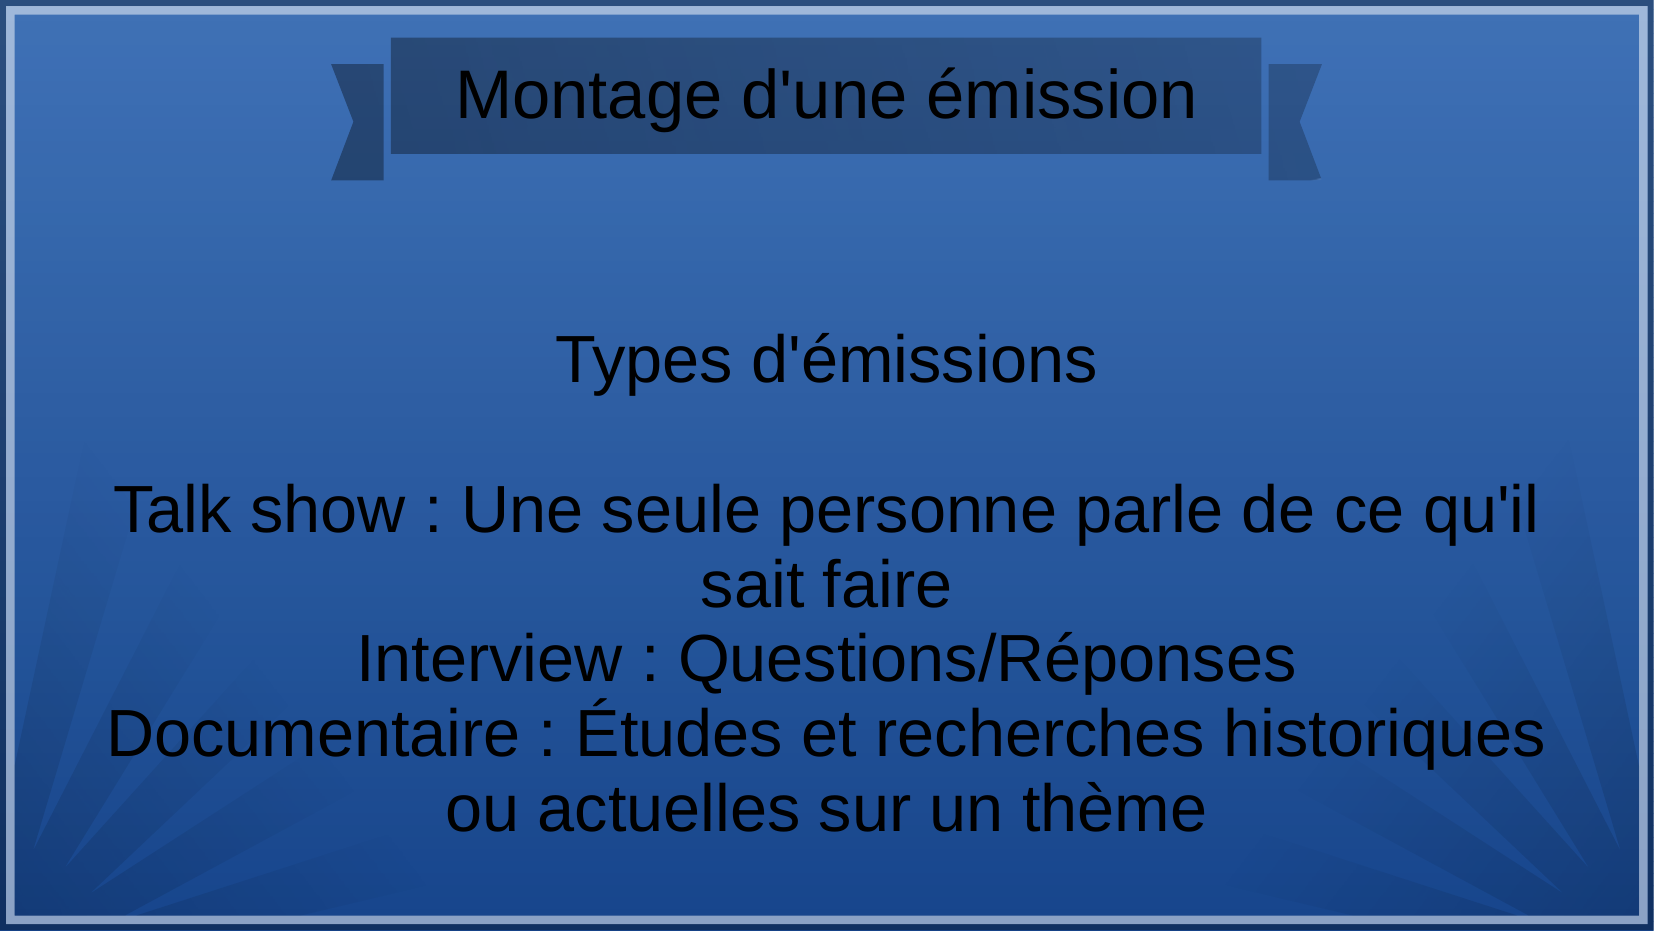

# Montage d'une émission
Types d'émissions
Talk show : Une seule personne parle de ce qu'il sait faire
Interview : Questions/Réponses
Documentaire : Études et recherches historiques ou actuelles sur un thème